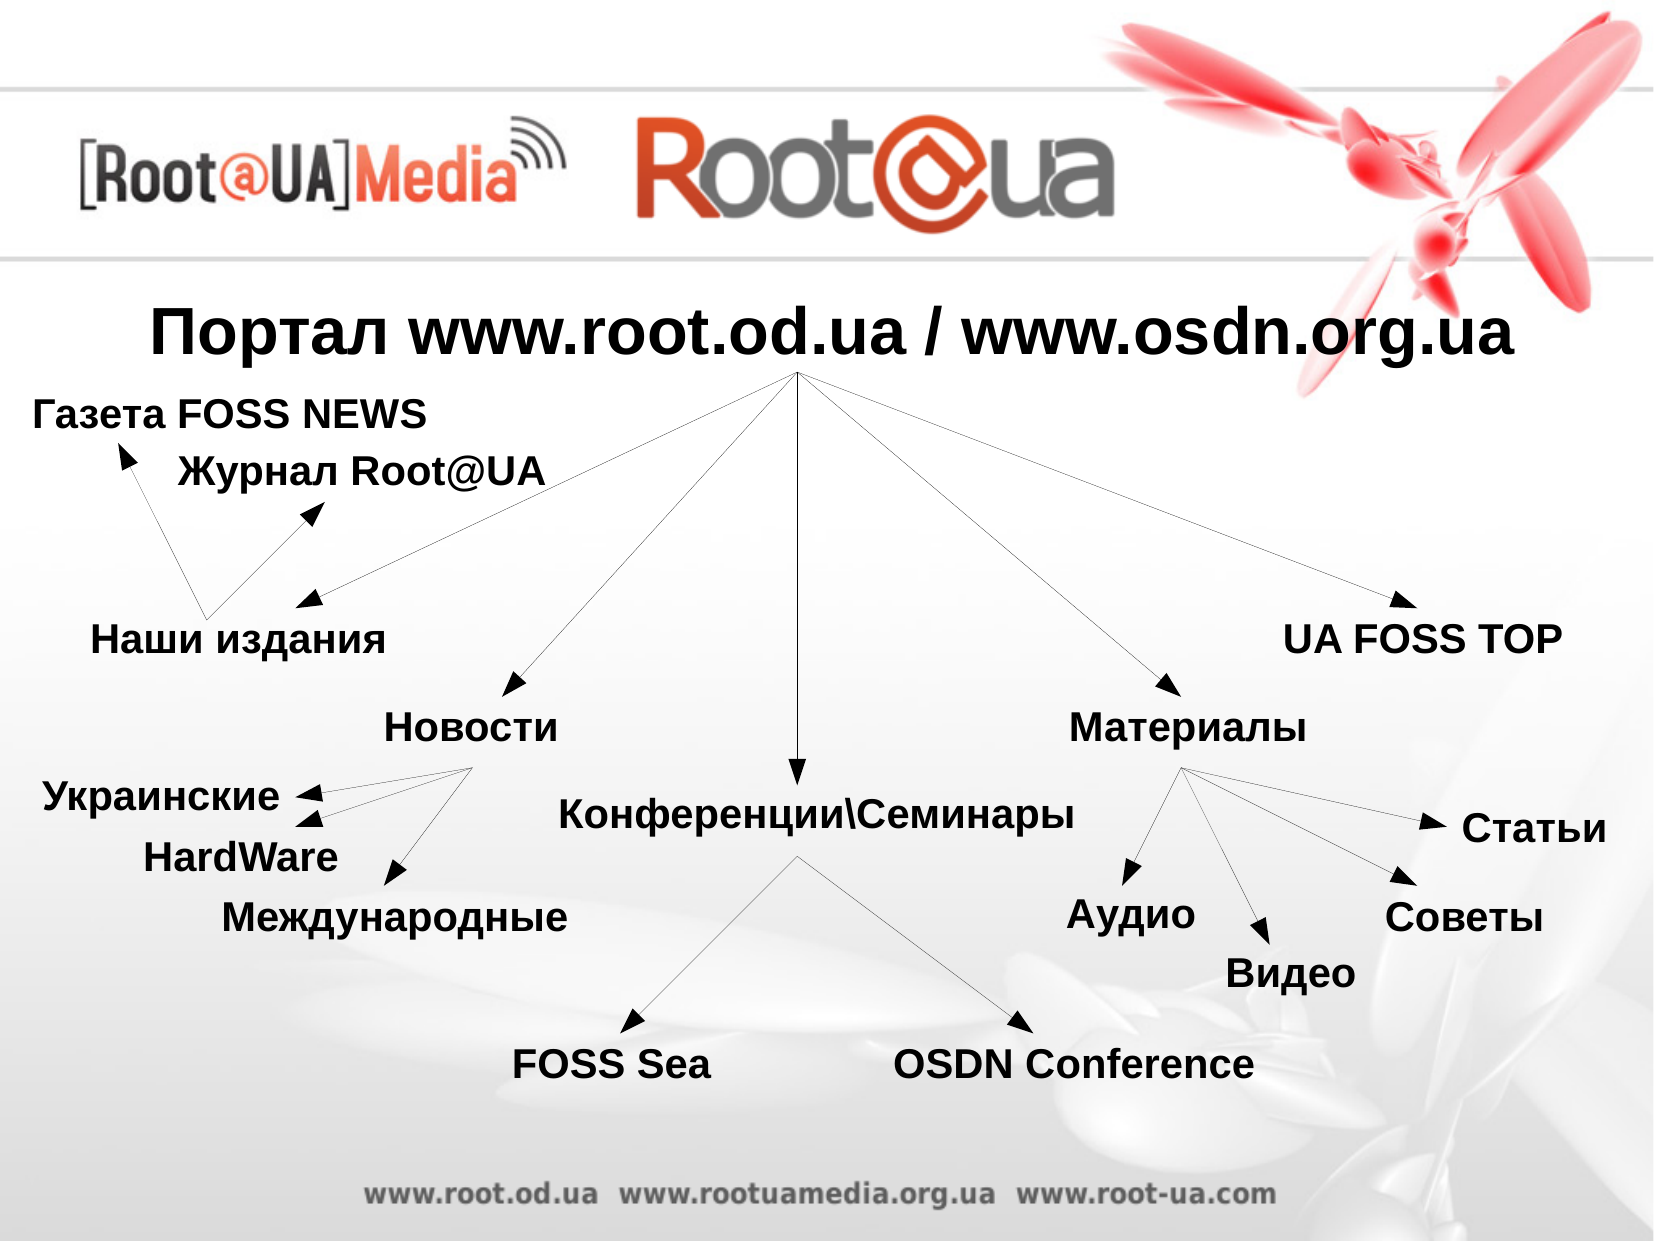

# Портал www.root.od.ua / www.osdn.org.ua
Газета FOSS NEWS
Журнал Root@UA
Наши издания
UA FOSS TOP
Новости
Материалы
Украинские
Конференции\Семинары
Статьи
HardWare
Аудио
Международные
Советы
Видео
FOSS Sea
OSDN Conference